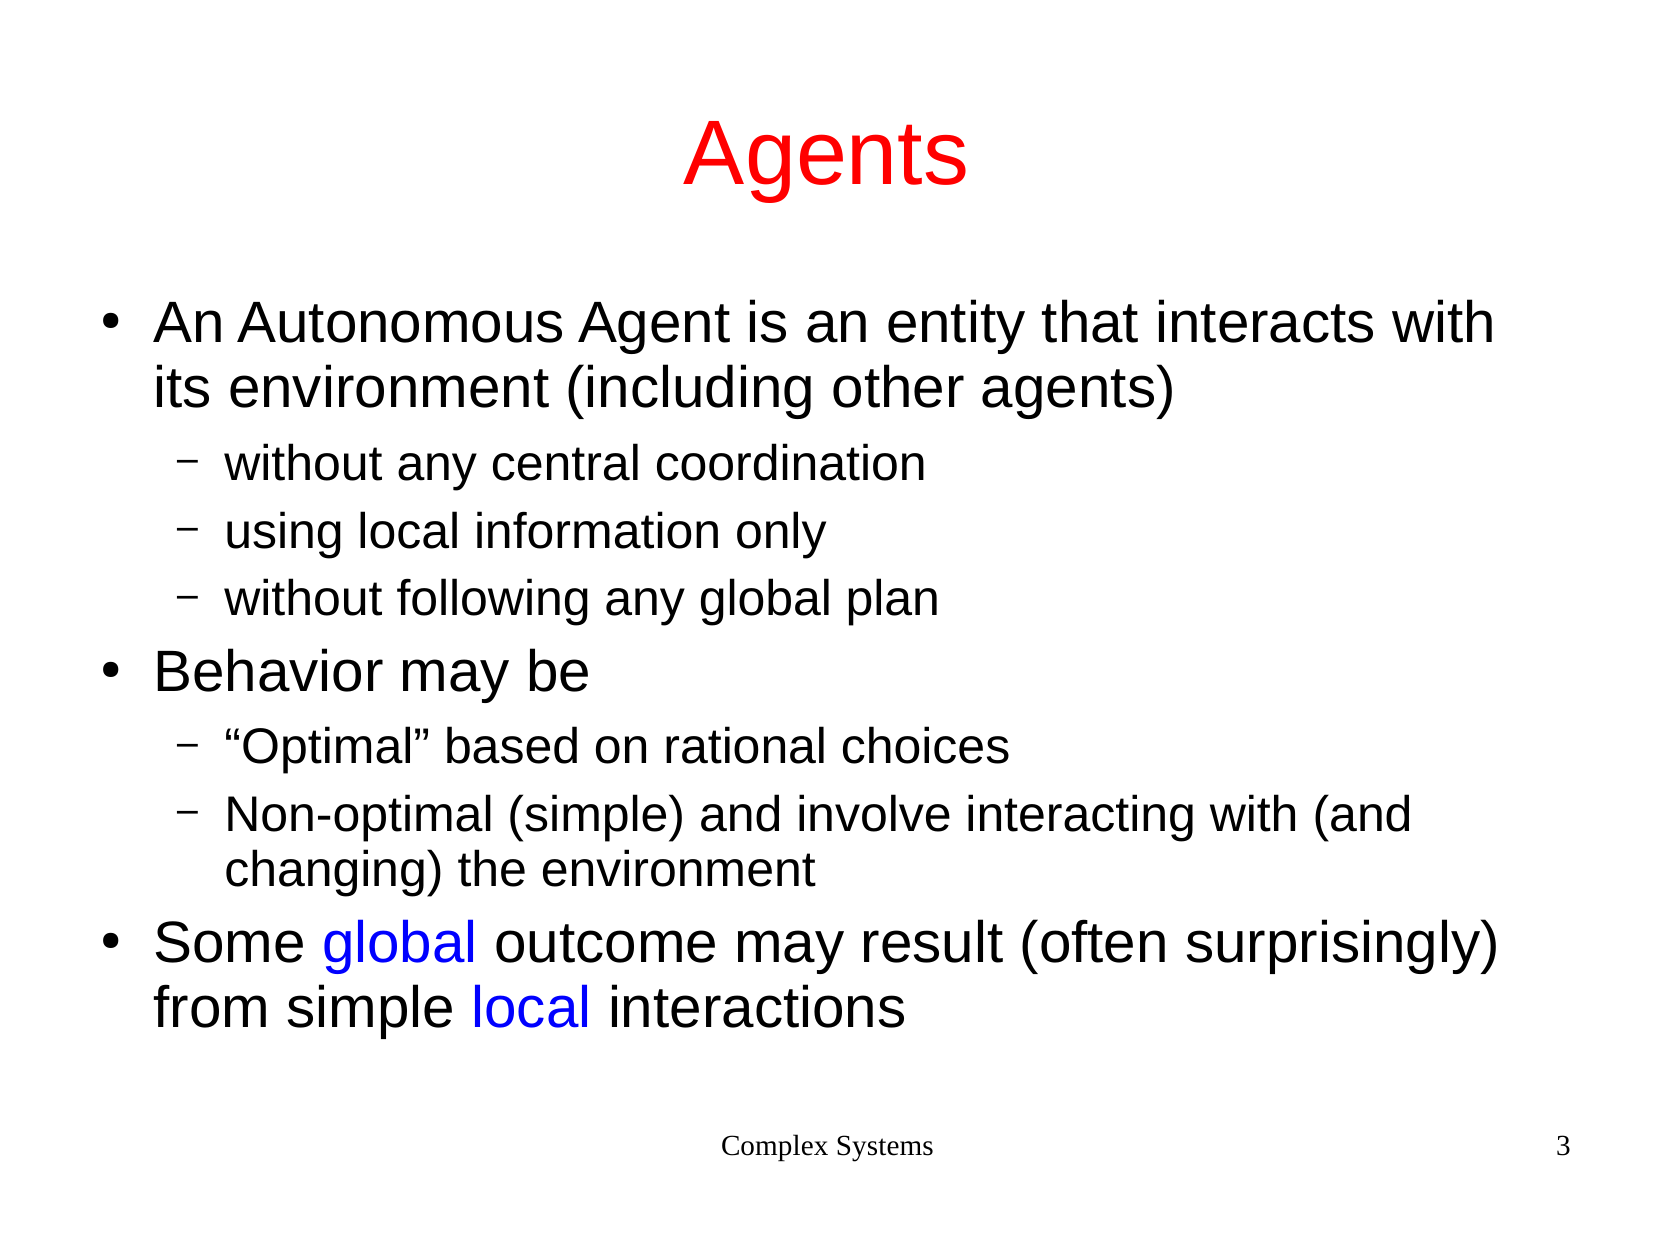

# Agents
An Autonomous Agent is an entity that interacts with its environment (including other agents)
without any central coordination
using local information only
without following any global plan
Behavior may be
“Optimal” based on rational choices
Non-optimal (simple) and involve interacting with (and changing) the environment
Some global outcome may result (often surprisingly) from simple local interactions
Complex Systems
3